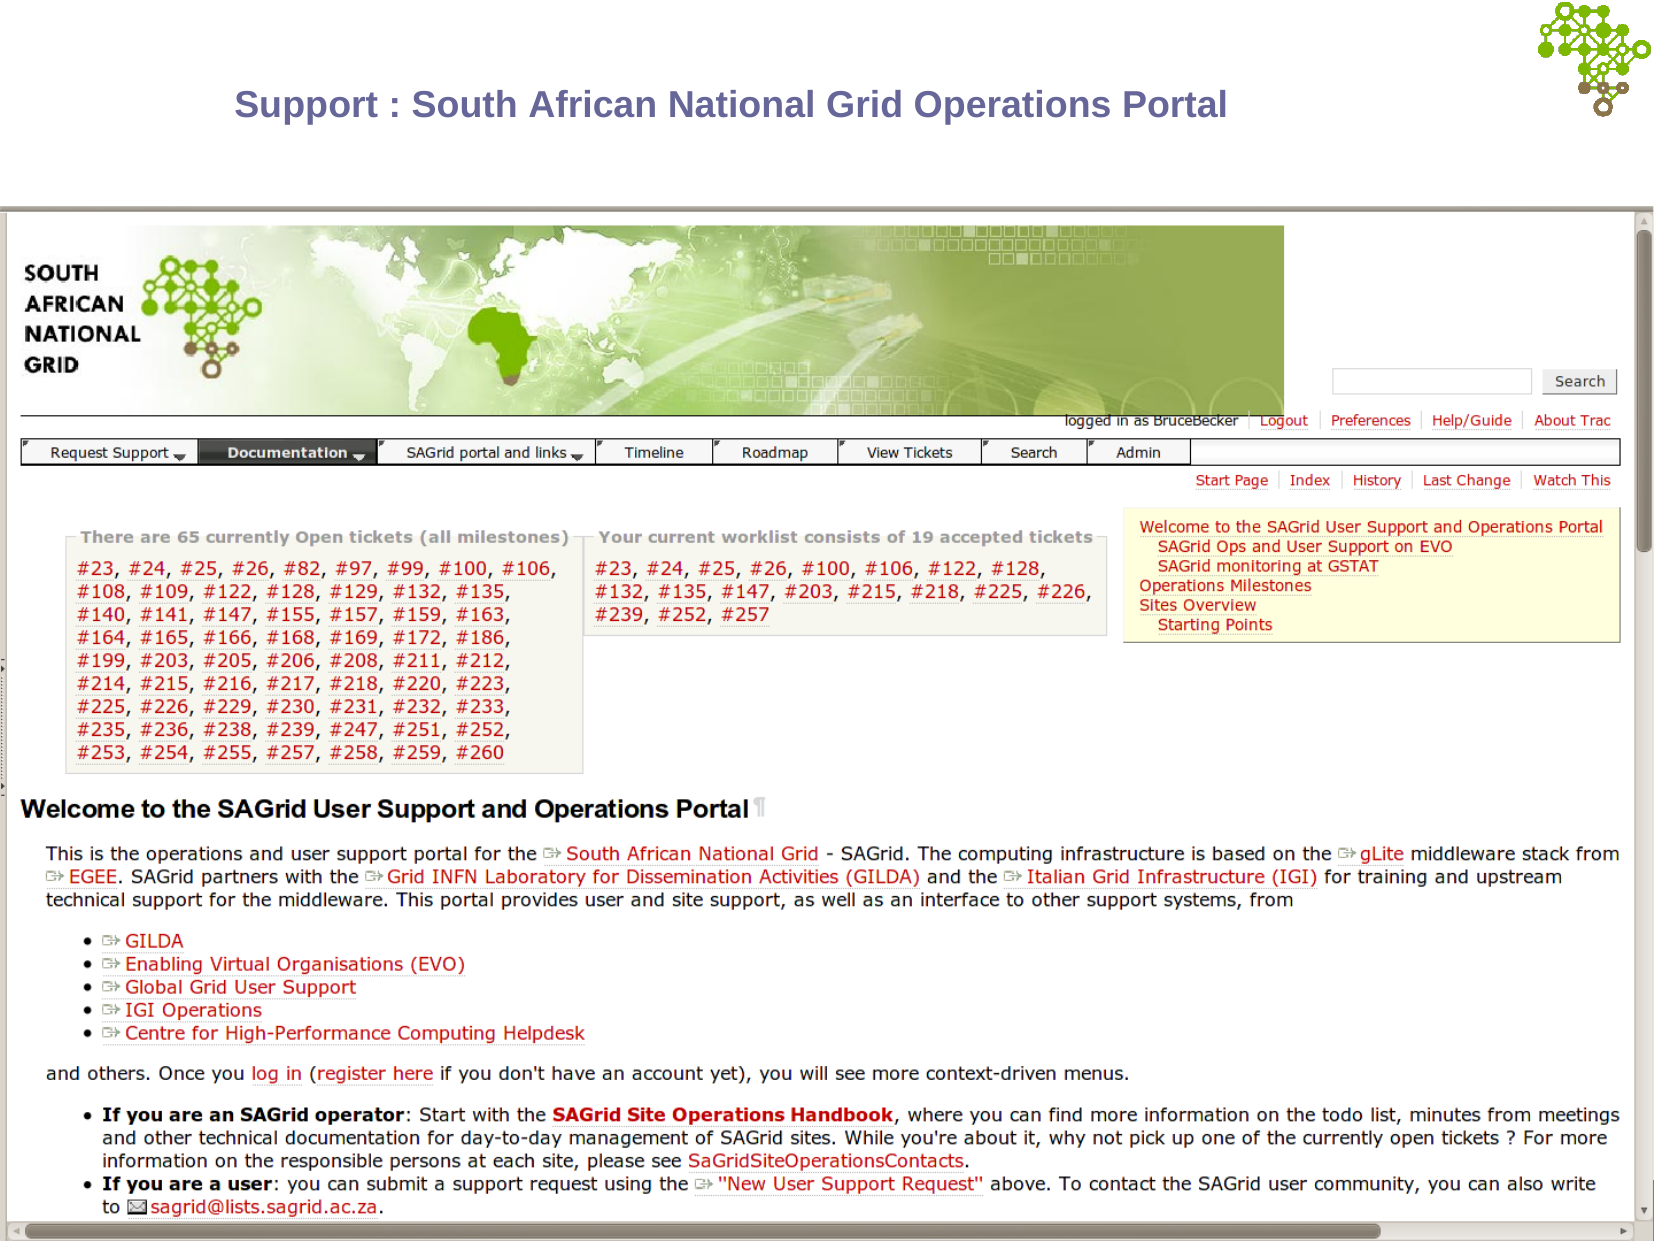

# Support : South African National Grid Operations Portal
23